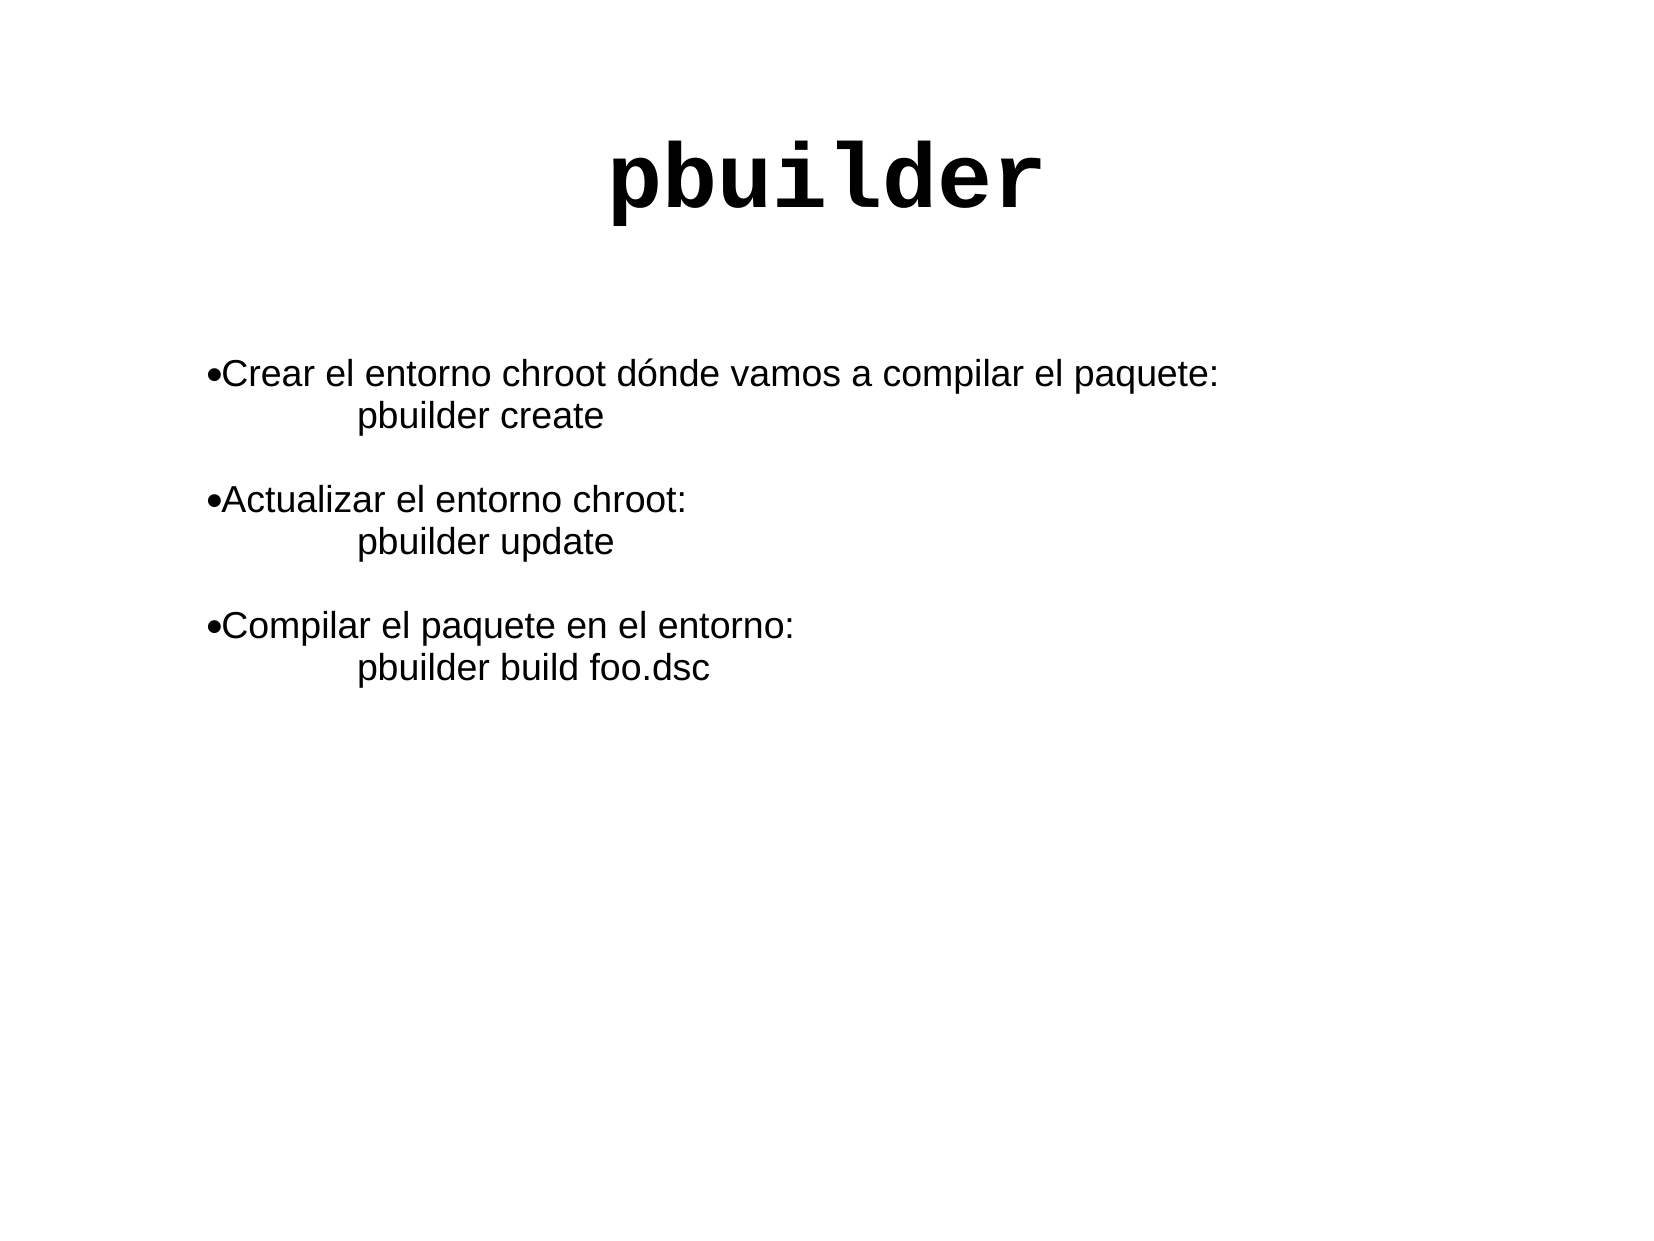

pbuilder
Crear el entorno chroot dónde vamos a compilar el paquete:
		pbuilder create
Actualizar el entorno chroot:
		pbuilder update
Compilar el paquete en el entorno:
		pbuilder build foo.dsc